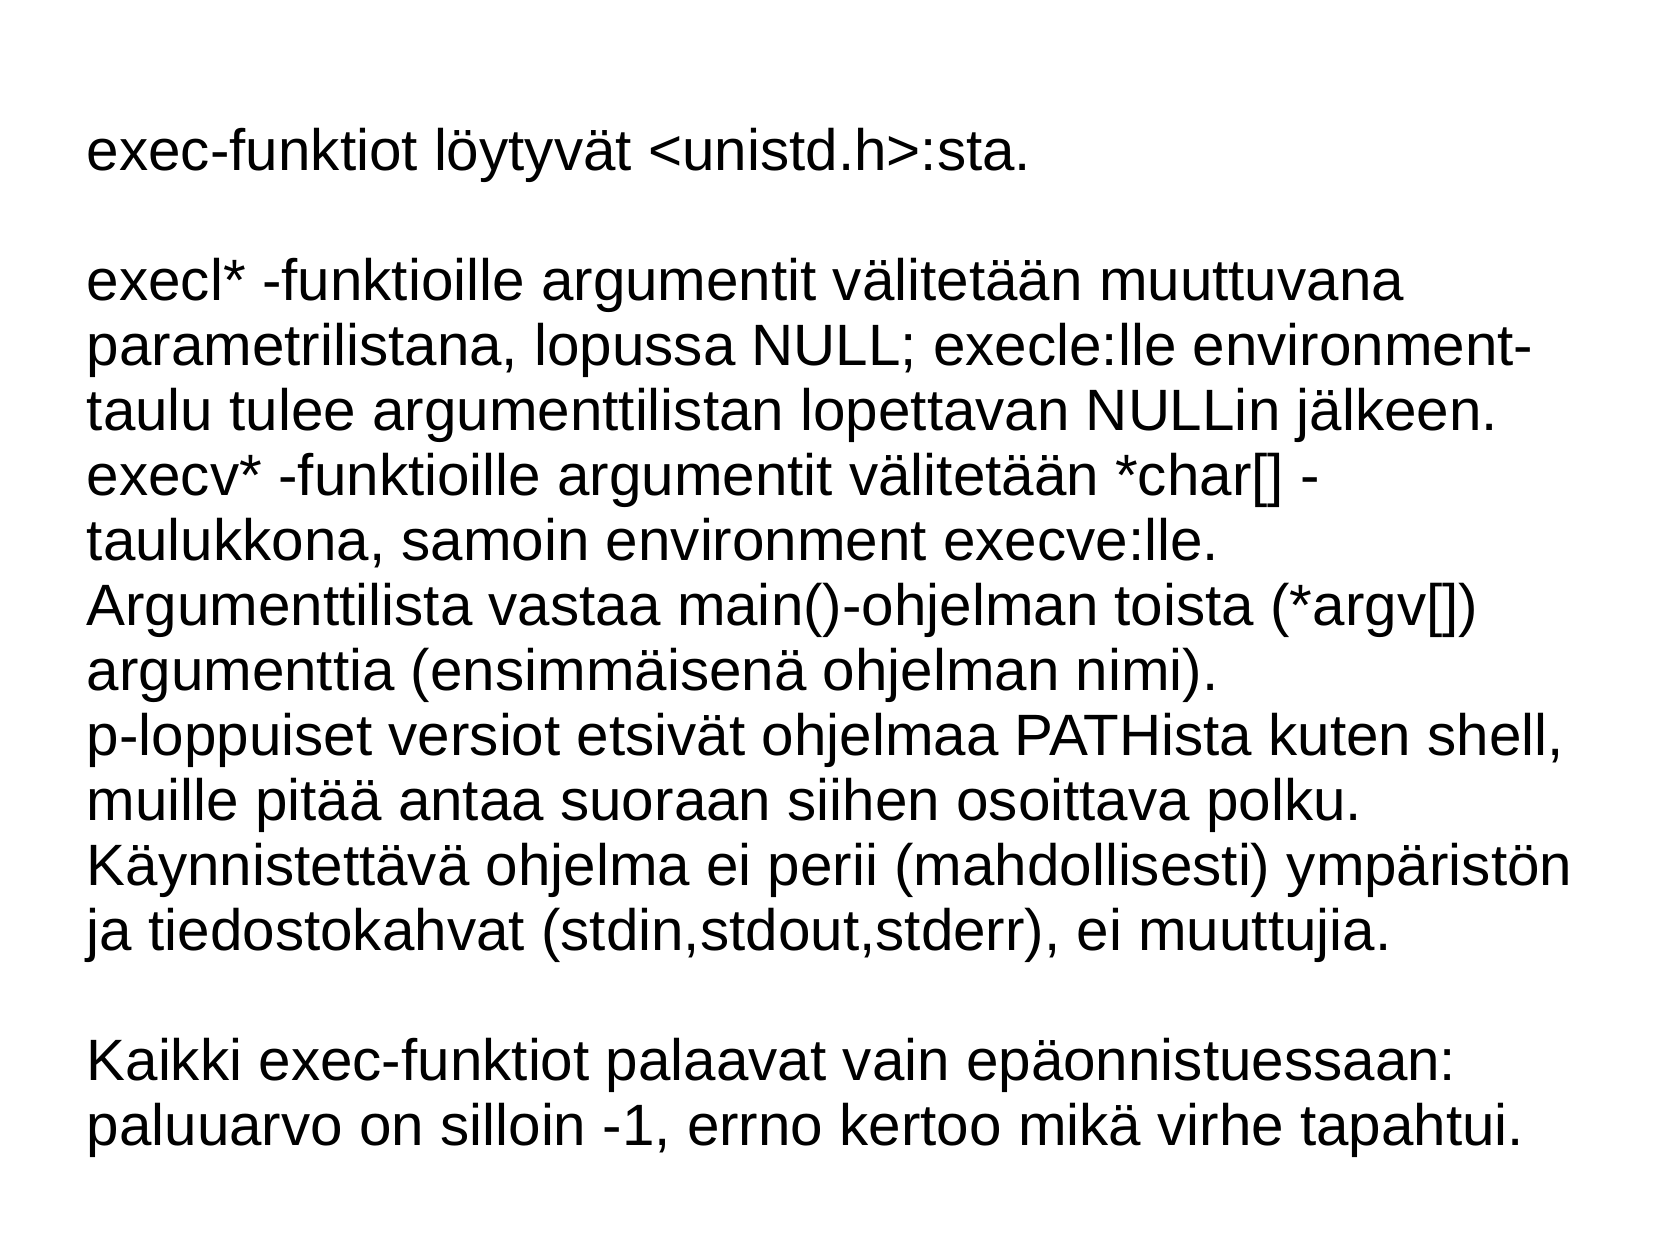

exec-funktiot löytyvät <unistd.h>:sta.
execl* -funktioille argumentit välitetään muuttuvana parametrilistana, lopussa NULL; execle:lle environment-taulu tulee argumenttilistan lopettavan NULLin jälkeen.
execv* -funktioille argumentit välitetään *char[] -taulukkona, samoin environment execve:lle.
Argumenttilista vastaa main()-ohjelman toista (*argv[]) argumenttia (ensimmäisenä ohjelman nimi).
p-loppuiset versiot etsivät ohjelmaa PATHista kuten shell, muille pitää antaa suoraan siihen osoittava polku.
Käynnistettävä ohjelma ei perii (mahdollisesti) ympäristön ja tiedostokahvat (stdin,stdout,stderr), ei muuttujia.
Kaikki exec-funktiot palaavat vain epäonnistuessaan: paluuarvo on silloin -1, errno kertoo mikä virhe tapahtui.